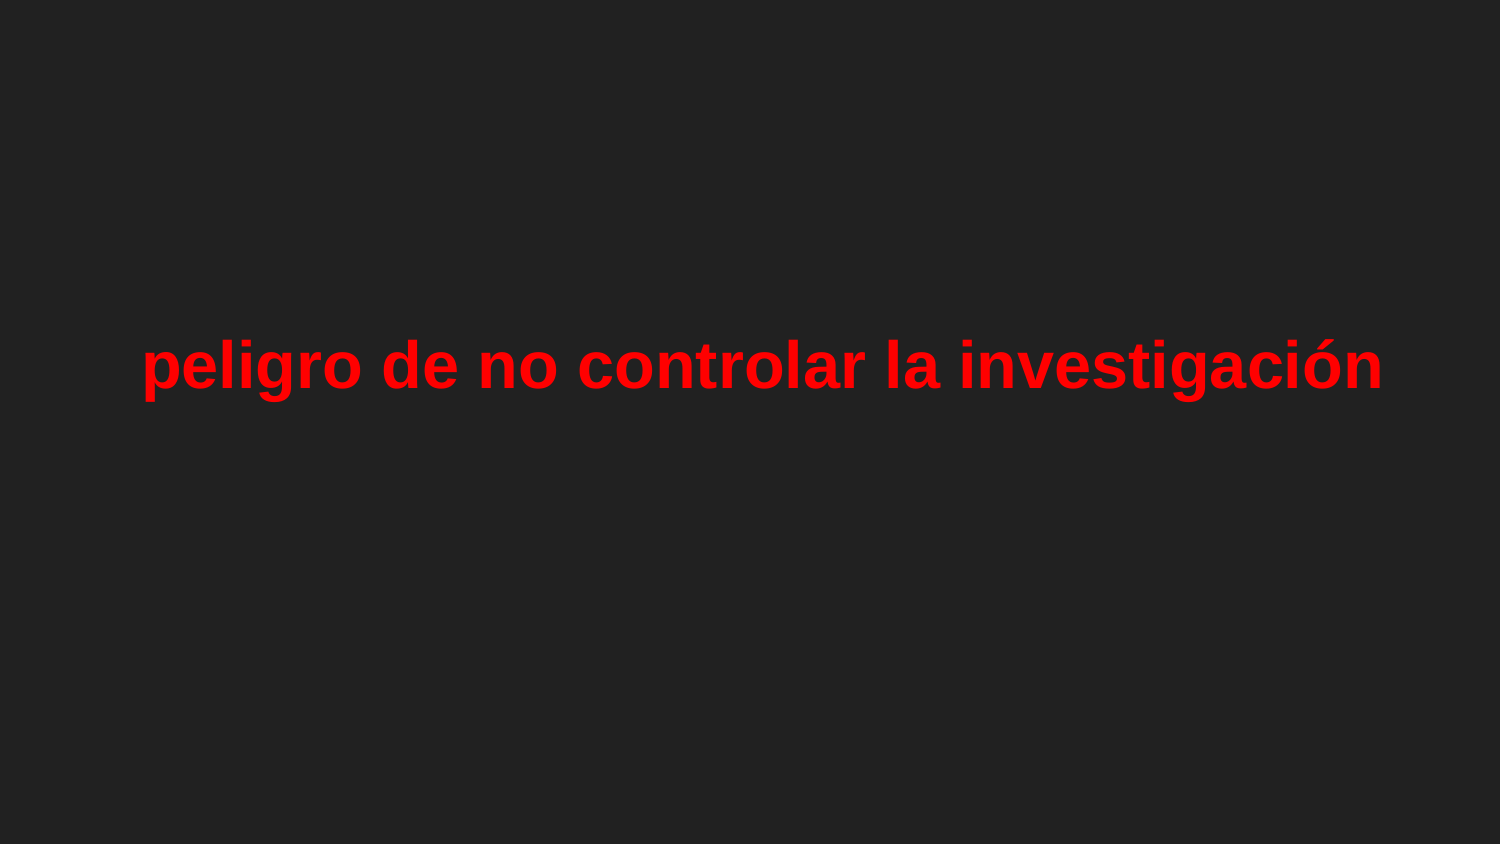

# peligro de no controlar la investigación